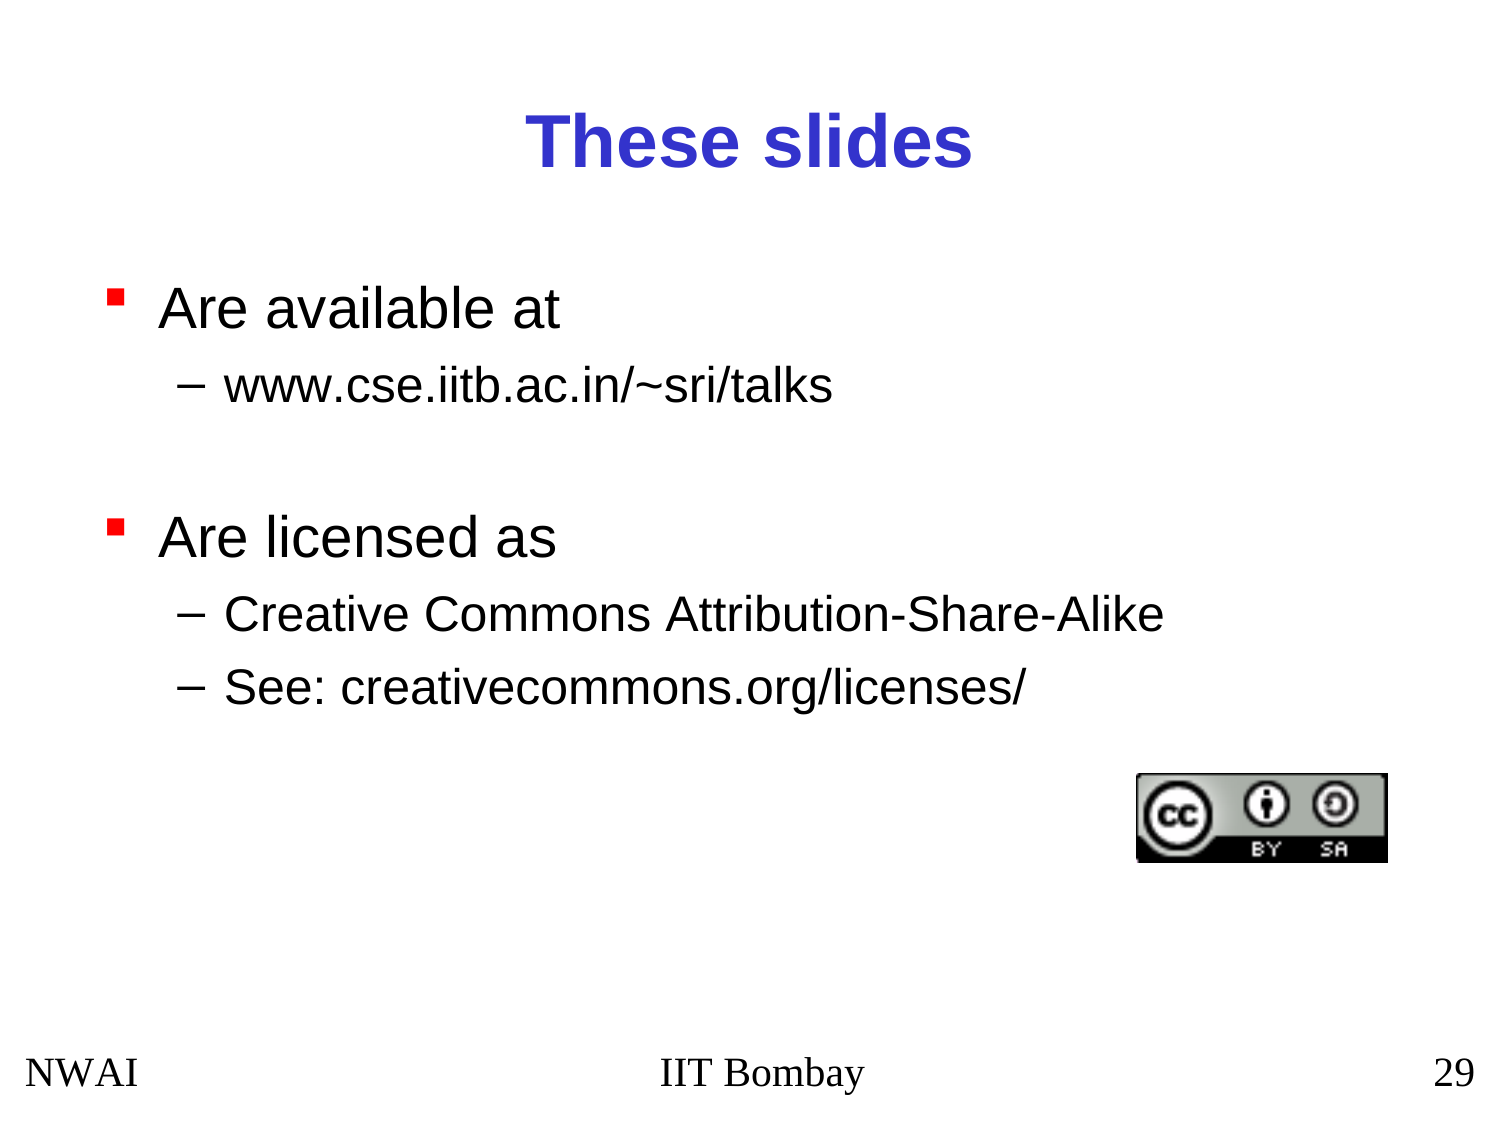

# These slides
Are available at
www.cse.iitb.ac.in/~sri/talks
Are licensed as
Creative Commons Attribution-Share-Alike
See: creativecommons.org/licenses/
NWAI
IIT Bombay
29